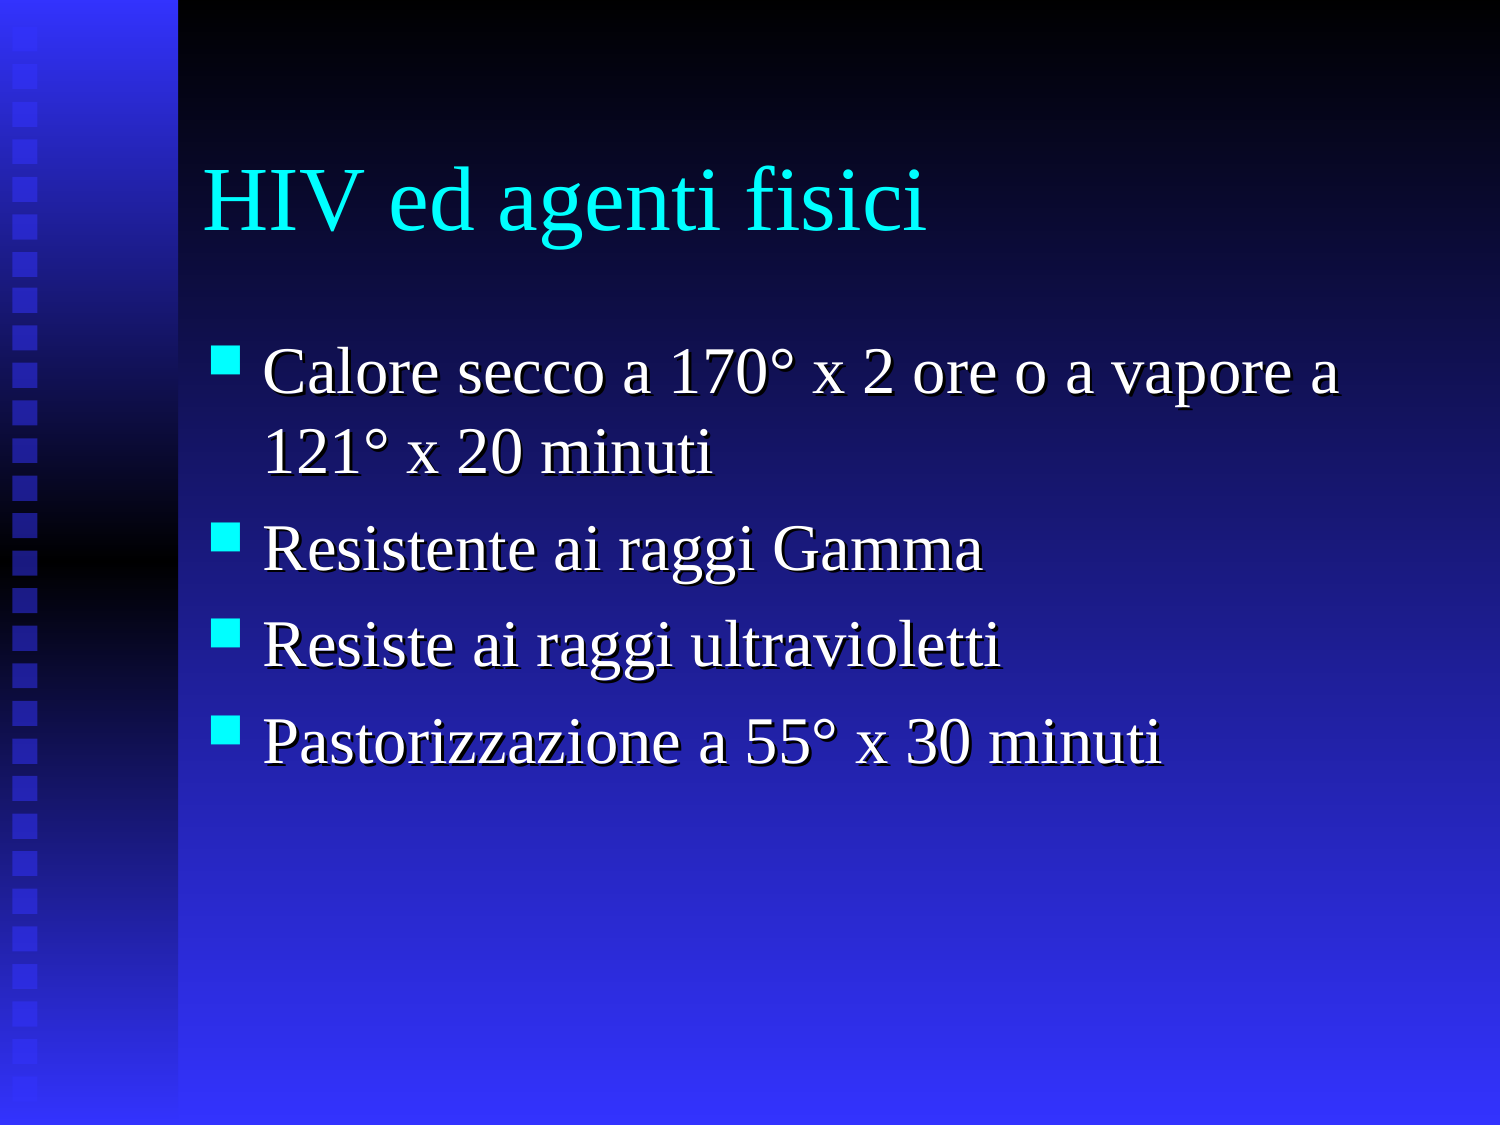

HIV ed agenti fisici
Calore secco a 170° x 2 ore o a vapore a 121° x 20 minuti
Resistente ai raggi Gamma
Resiste ai raggi ultravioletti
Pastorizzazione a 55° x 30 minuti